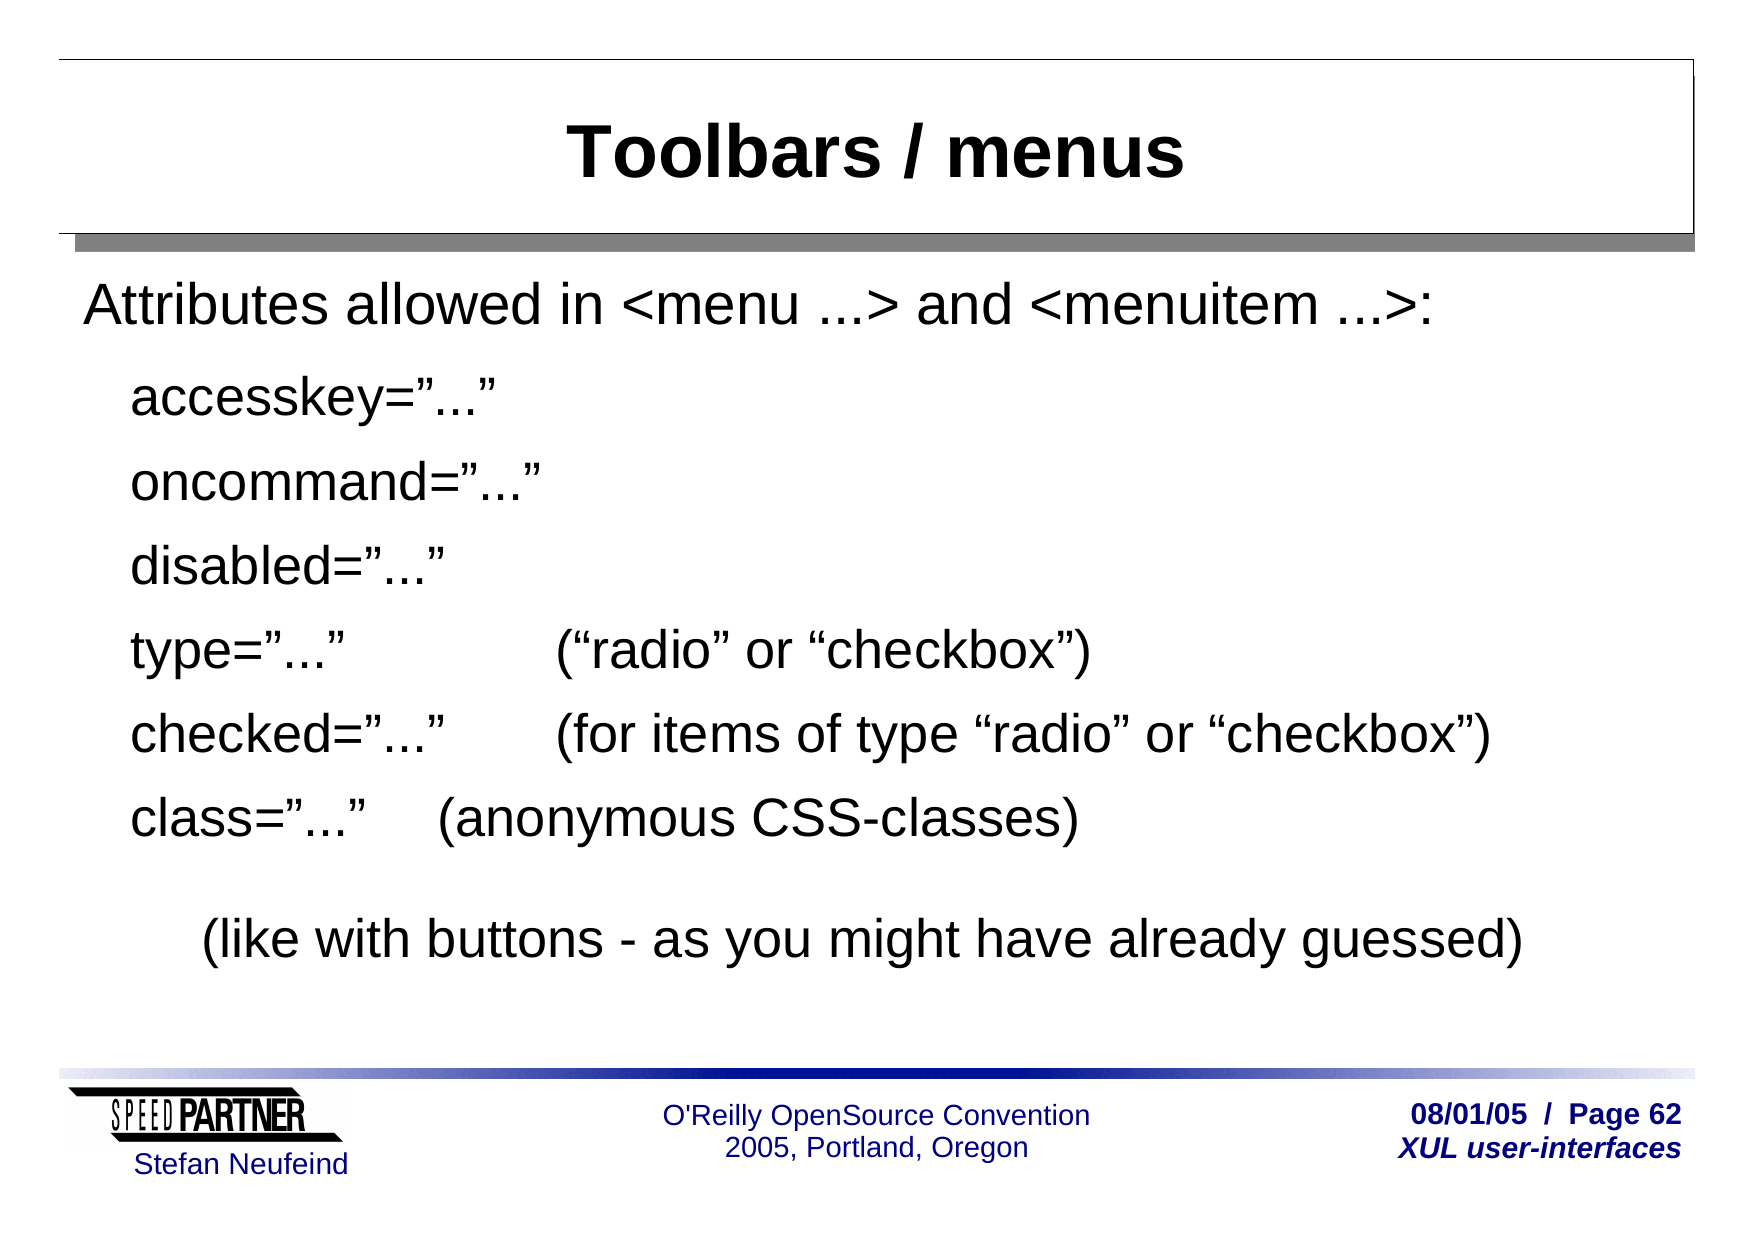

# Toolbars / menus
Attributes allowed in <menu ...> and <menuitem ...>:
accesskey=”...”
oncommand=”...”
disabled=”...”
type=”...”		(“radio” or “checkbox”)
checked=”...”	(for items of type “radio” or “checkbox”)
class=”...”	(anonymous CSS-classes)
(like with buttons - as you might have already guessed)